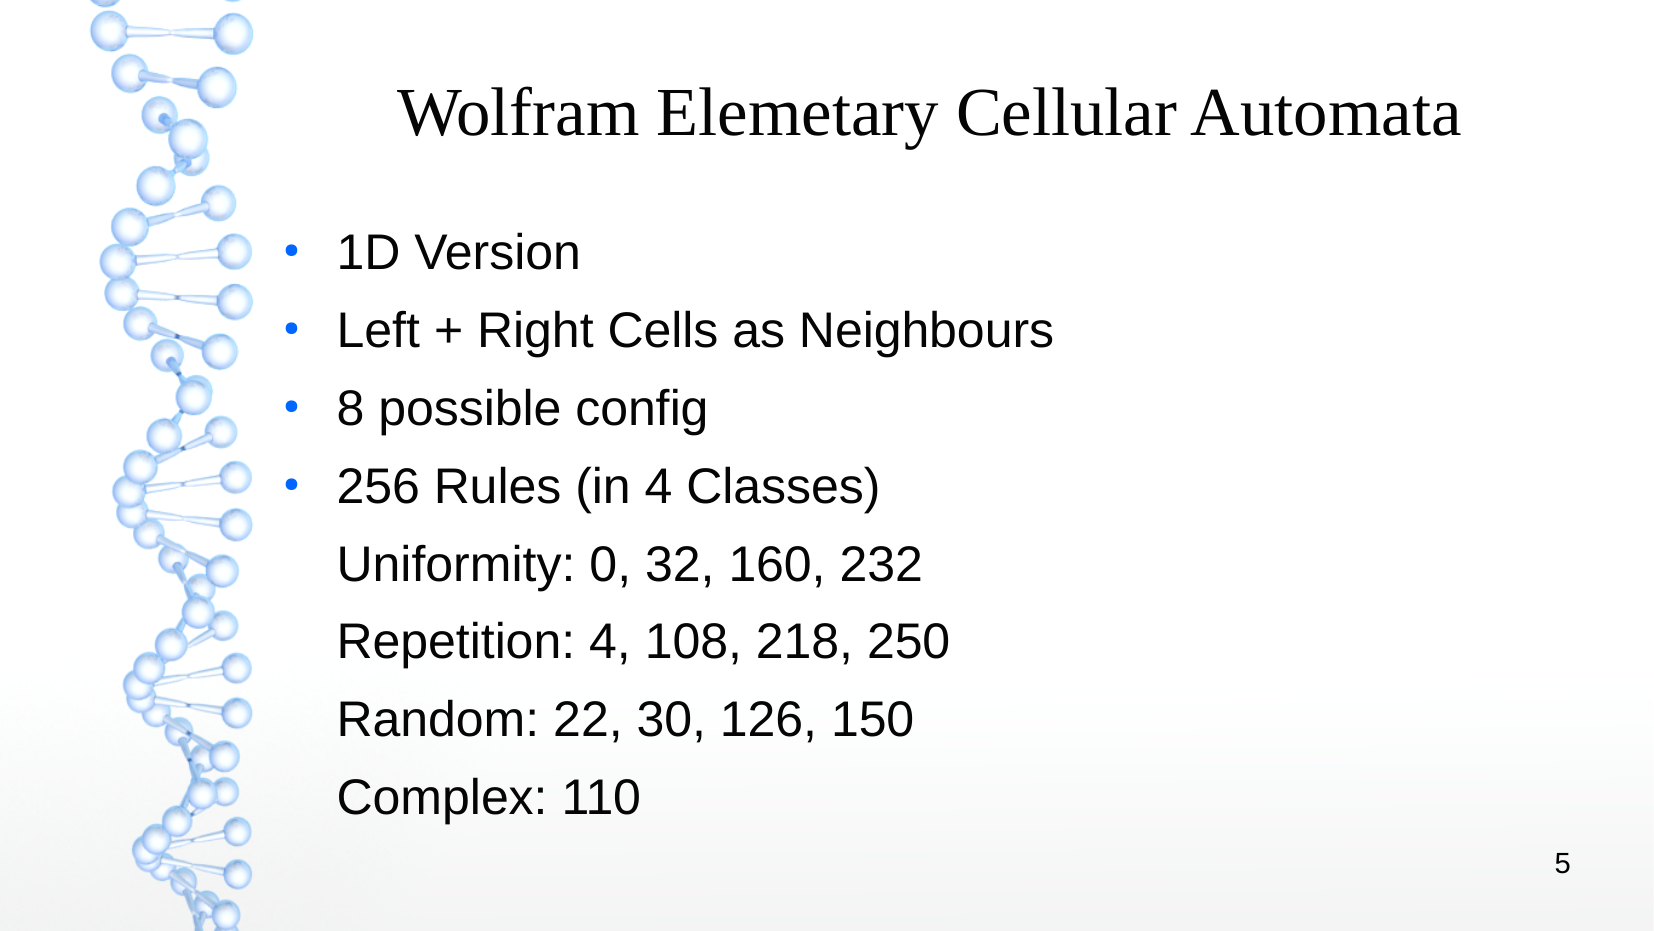

# Wolfram Elemetary Cellular Automata
1D Version
Left + Right Cells as Neighbours
8 possible config
256 Rules (in 4 Classes)
Uniformity: 0, 32, 160, 232
Repetition: 4, 108, 218, 250
Random: 22, 30, 126, 150
Complex: 110
5